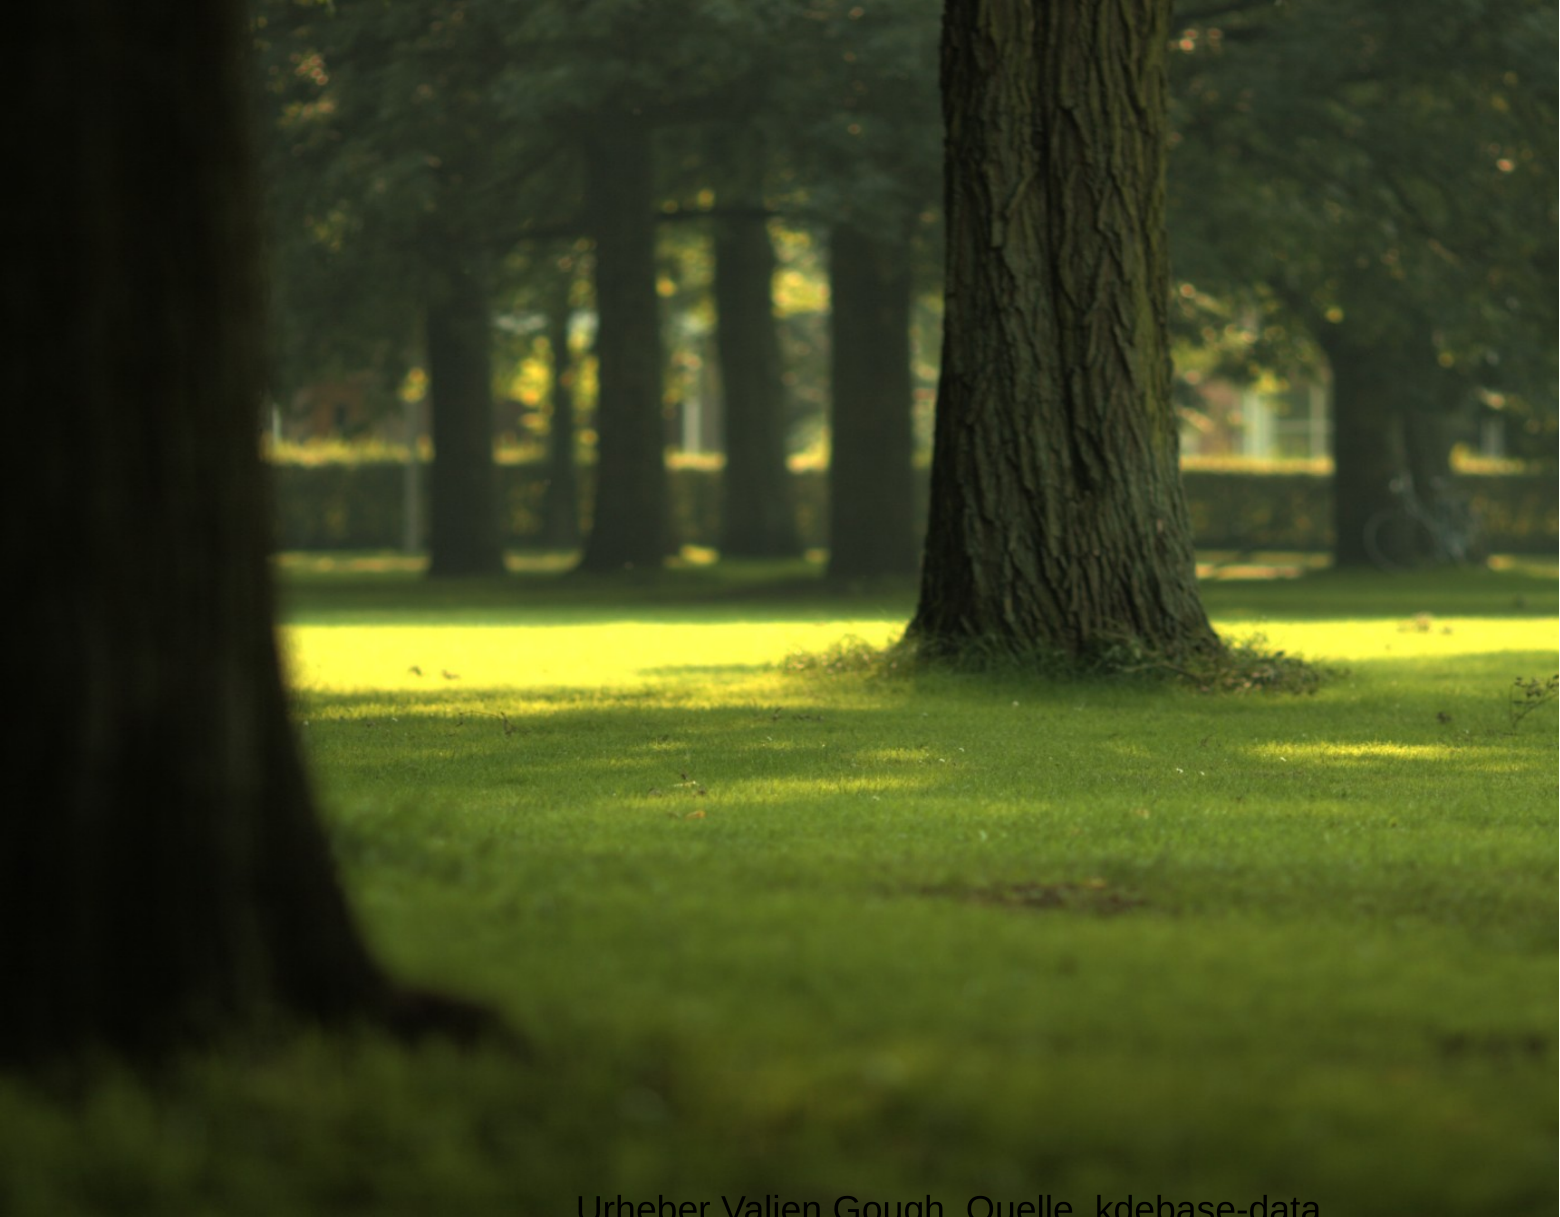

Urheber Valien Gough, Quelle, kdebase-data 4:3.5.5.a.dfsg.1-6etch2, Freie Software